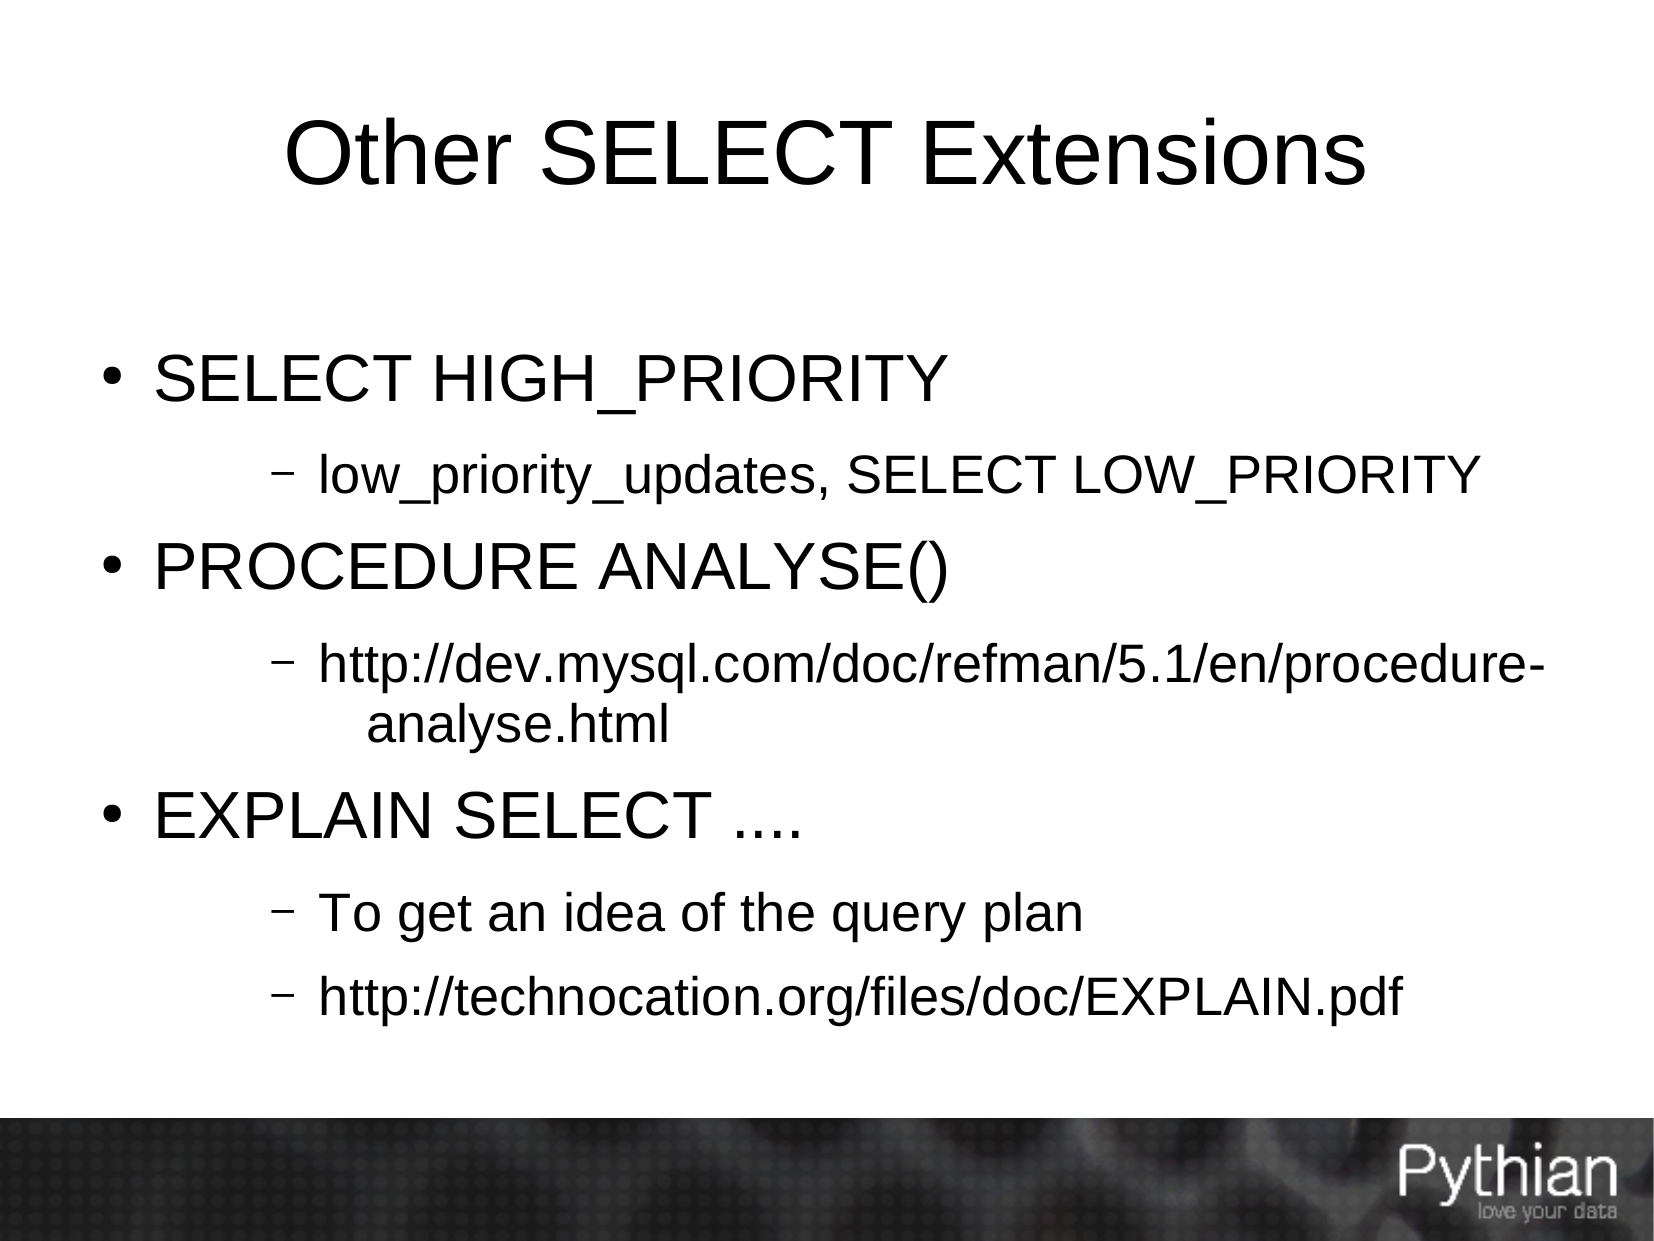

# Other SELECT Extensions
SELECT HIGH_PRIORITY
low_priority_updates, SELECT LOW_PRIORITY
PROCEDURE ANALYSE()
http://dev.mysql.com/doc/refman/5.1/en/procedure-analyse.html
EXPLAIN SELECT ....
To get an idea of the query plan
http://technocation.org/files/doc/EXPLAIN.pdf